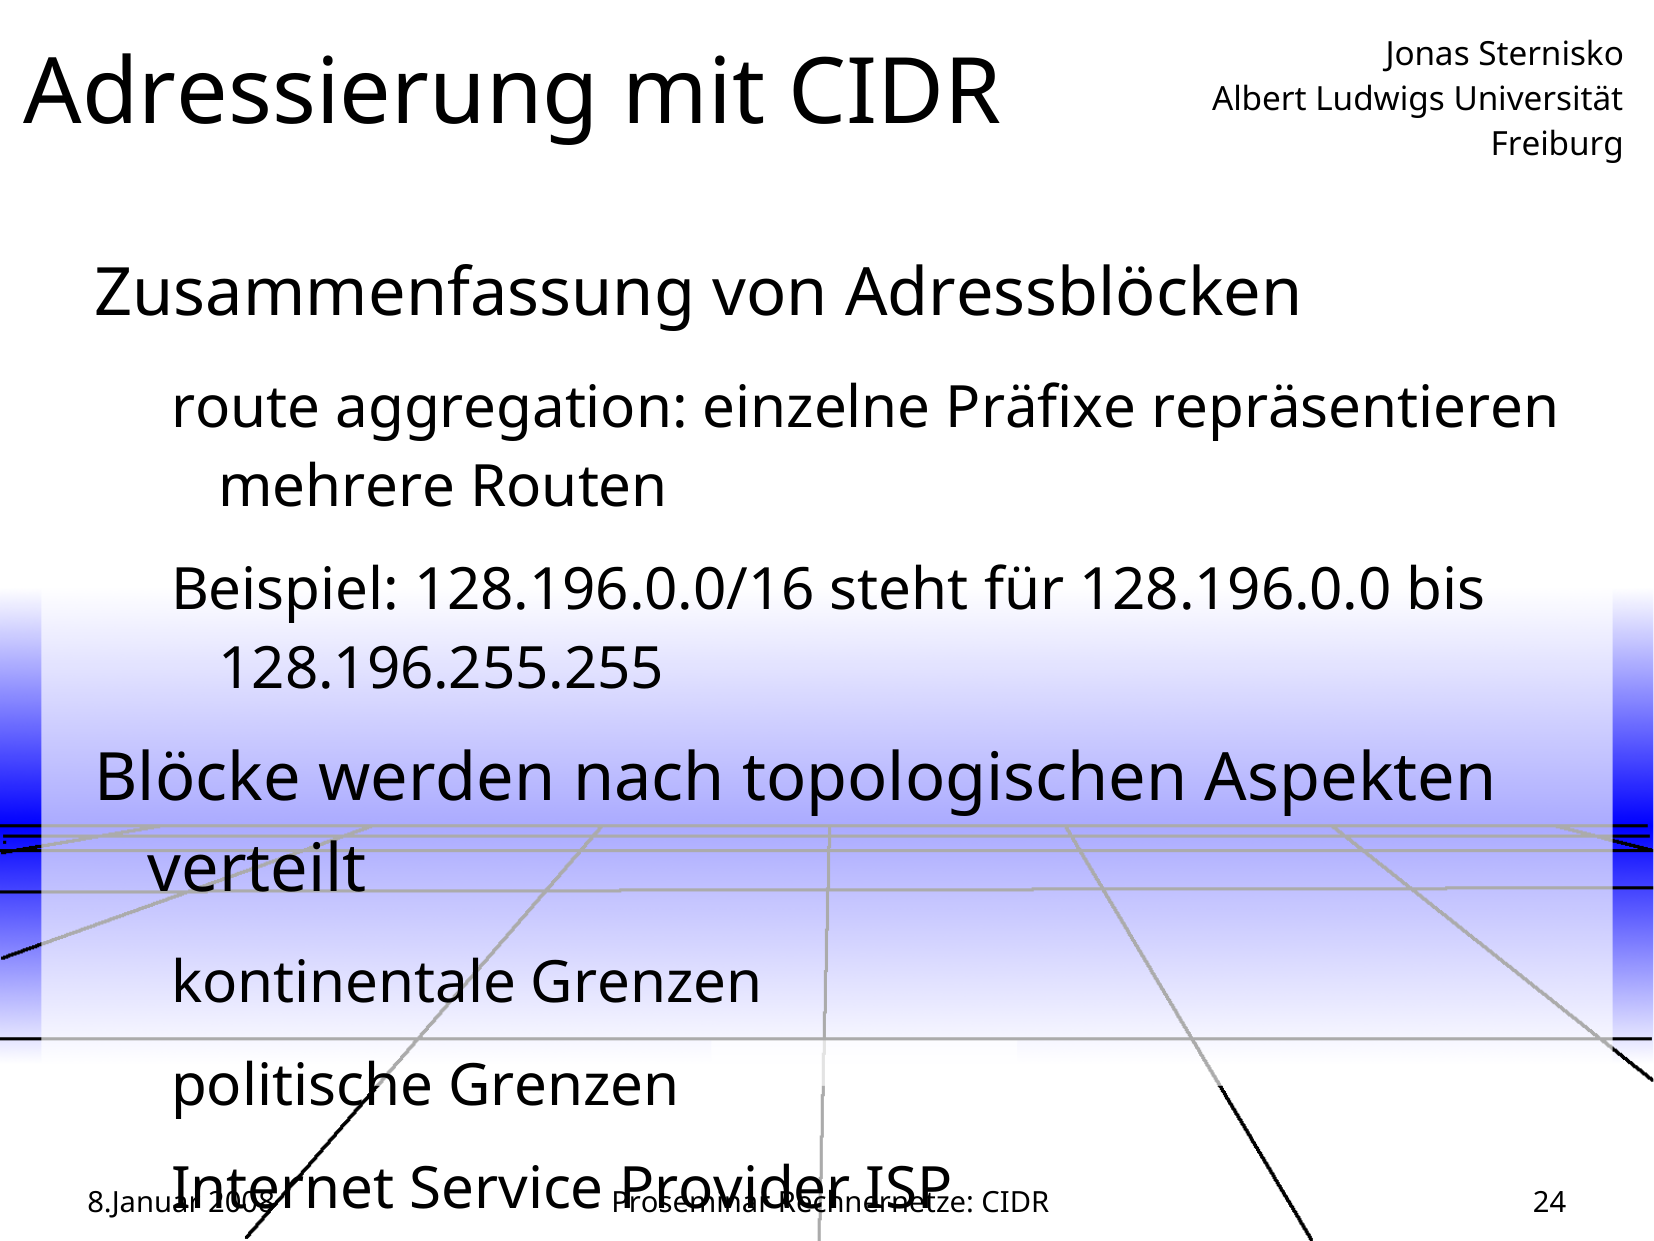

# Adressierung mit CIDR
Zusammenfassung von Adressblöcken
route aggregation: einzelne Präfixe repräsentieren mehrere Routen
Beispiel: 128.196.0.0/16 steht für 128.196.0.0 bis 128.196.255.255
Blöcke werden nach topologischen Aspekten verteilt
kontinentale Grenzen
politische Grenzen
Internet Service Provider ISP
unterschiedliche Fakultäten
8.Januar 2008
Proseminar Rechnernetze: CIDR
24